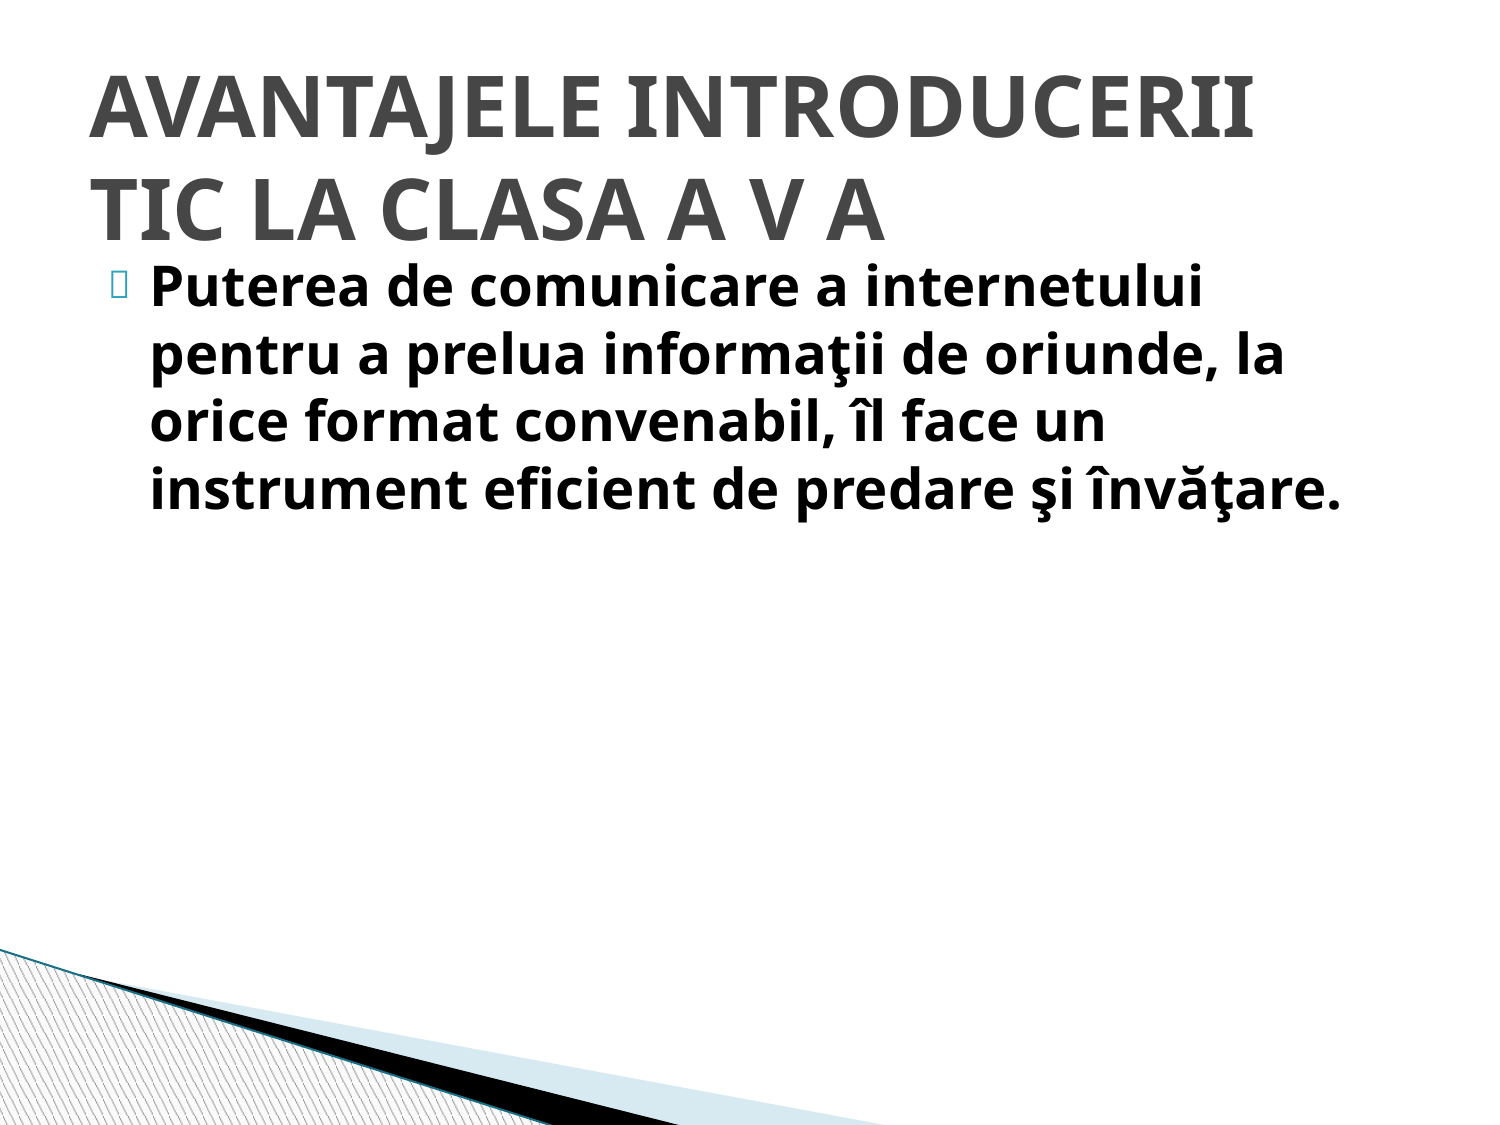

AVANTAJELE INTRODUCERII TIC LA CLASA A V A
# Puterea de comunicare a internetului pentru a prelua informaţii de oriunde, la orice format convenabil, îl face un instrument eficient de predare şi învăţare.